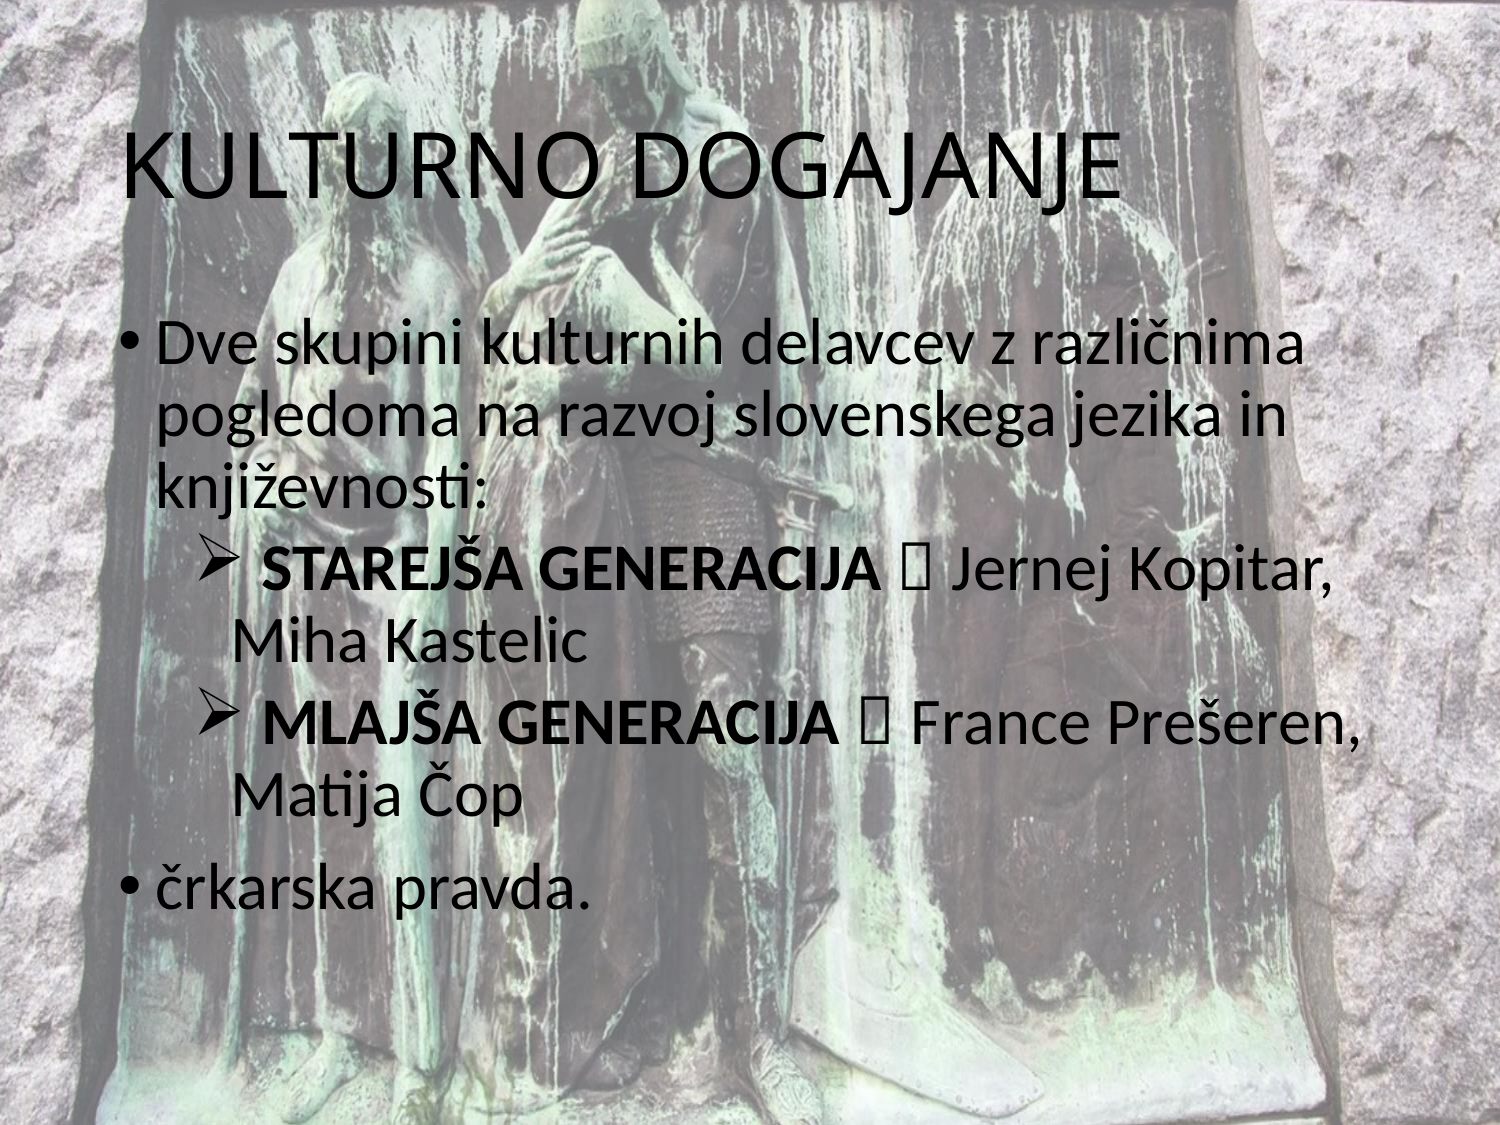

# KULTURNO DOGAJANJE
Dve skupini kulturnih delavcev z različnima pogledoma na razvoj slovenskega jezika in književnosti:
 STAREJŠA GENERACIJA  Jernej Kopitar, Miha Kastelic
 MLAJŠA GENERACIJA  France Prešeren, Matija Čop
črkarska pravda.